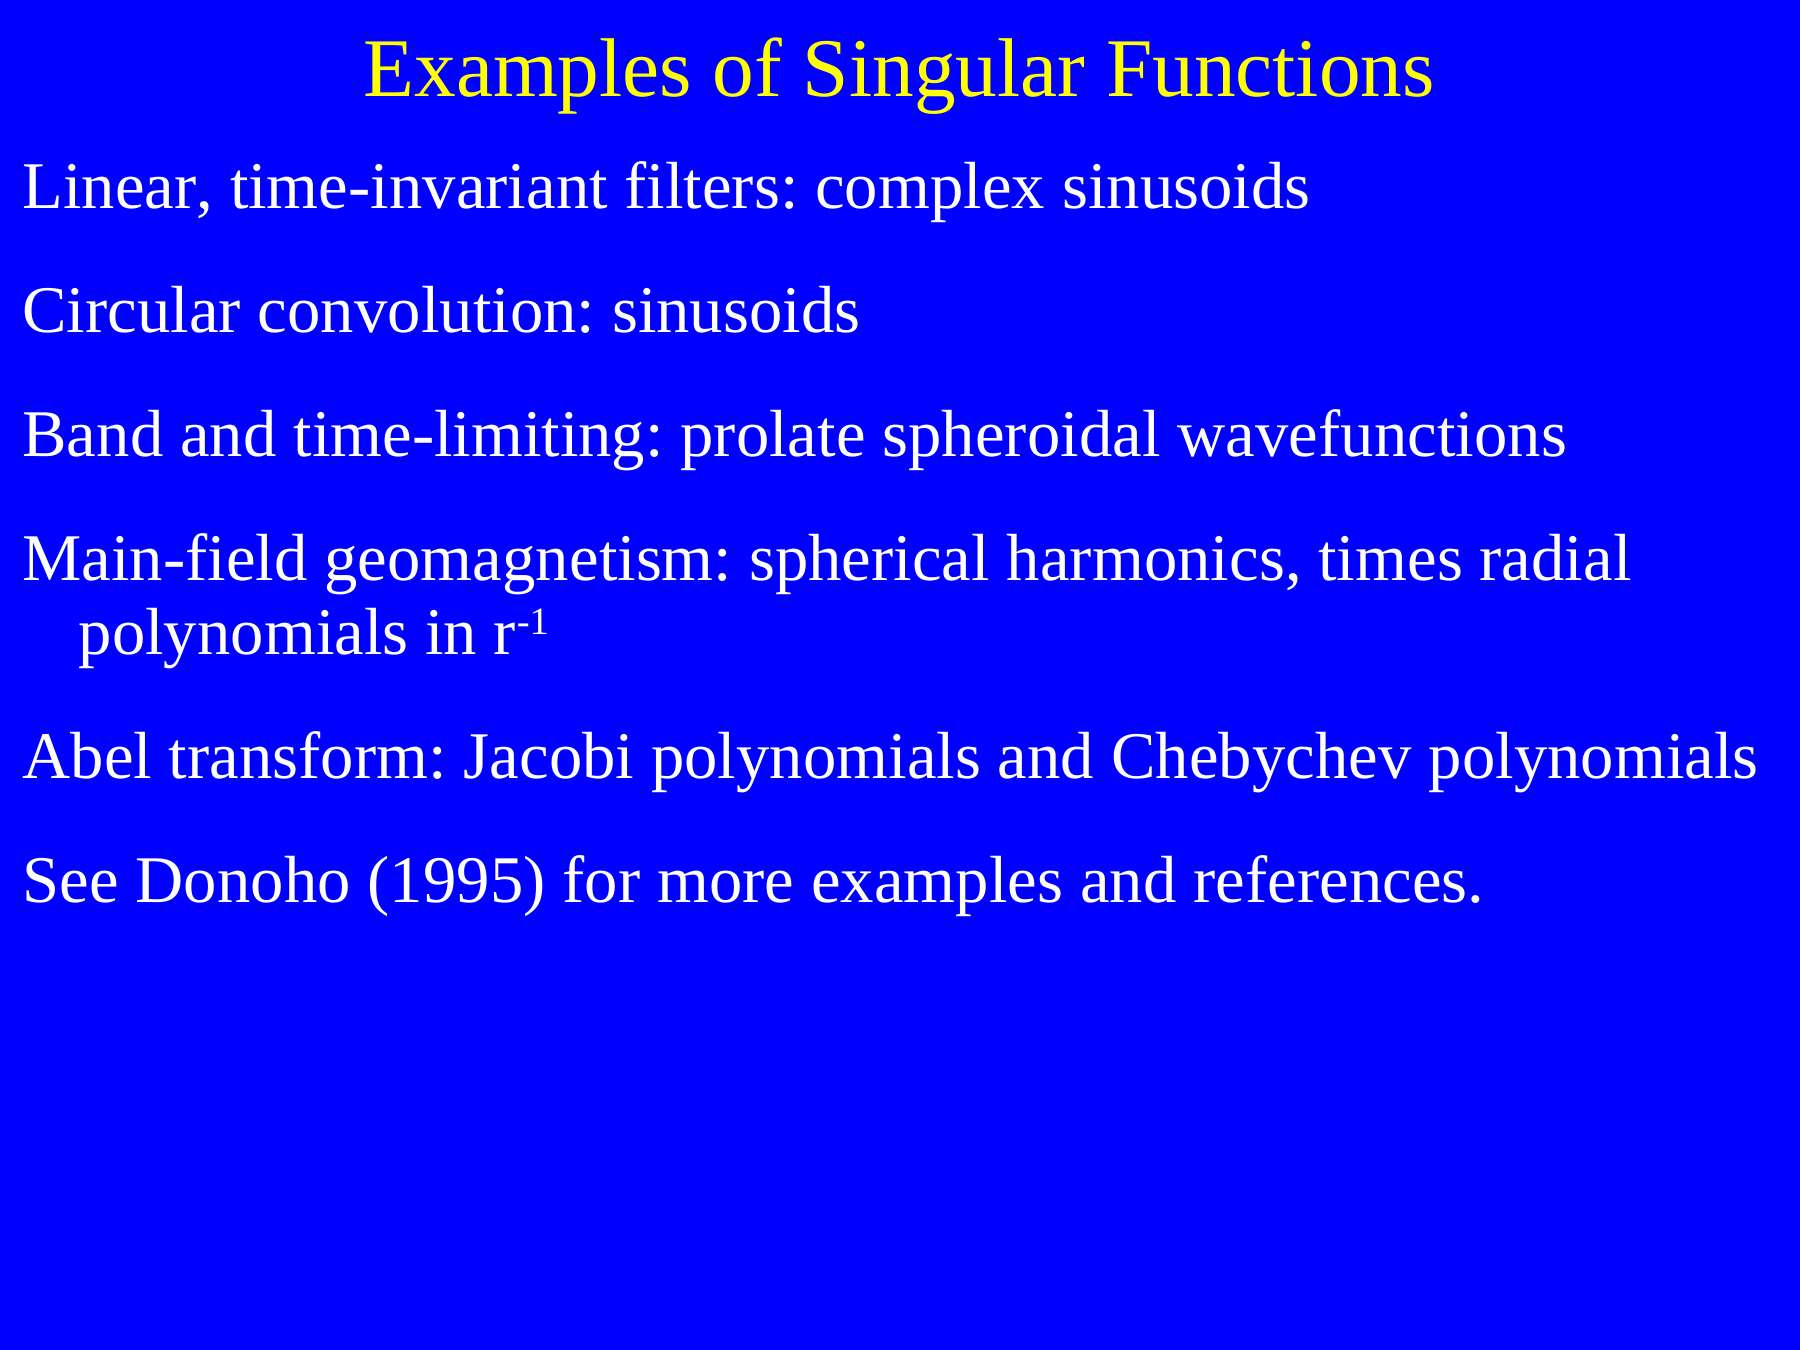

# Examples of Singular Functions
Linear, time-invariant filters: complex sinusoids
Circular convolution: sinusoids
Band and time-limiting: prolate spheroidal wavefunctions
Main-field geomagnetism: spherical harmonics, times radial polynomials in r-1
Abel transform: Jacobi polynomials and Chebychev polynomials
See Donoho (1995) for more examples and references.